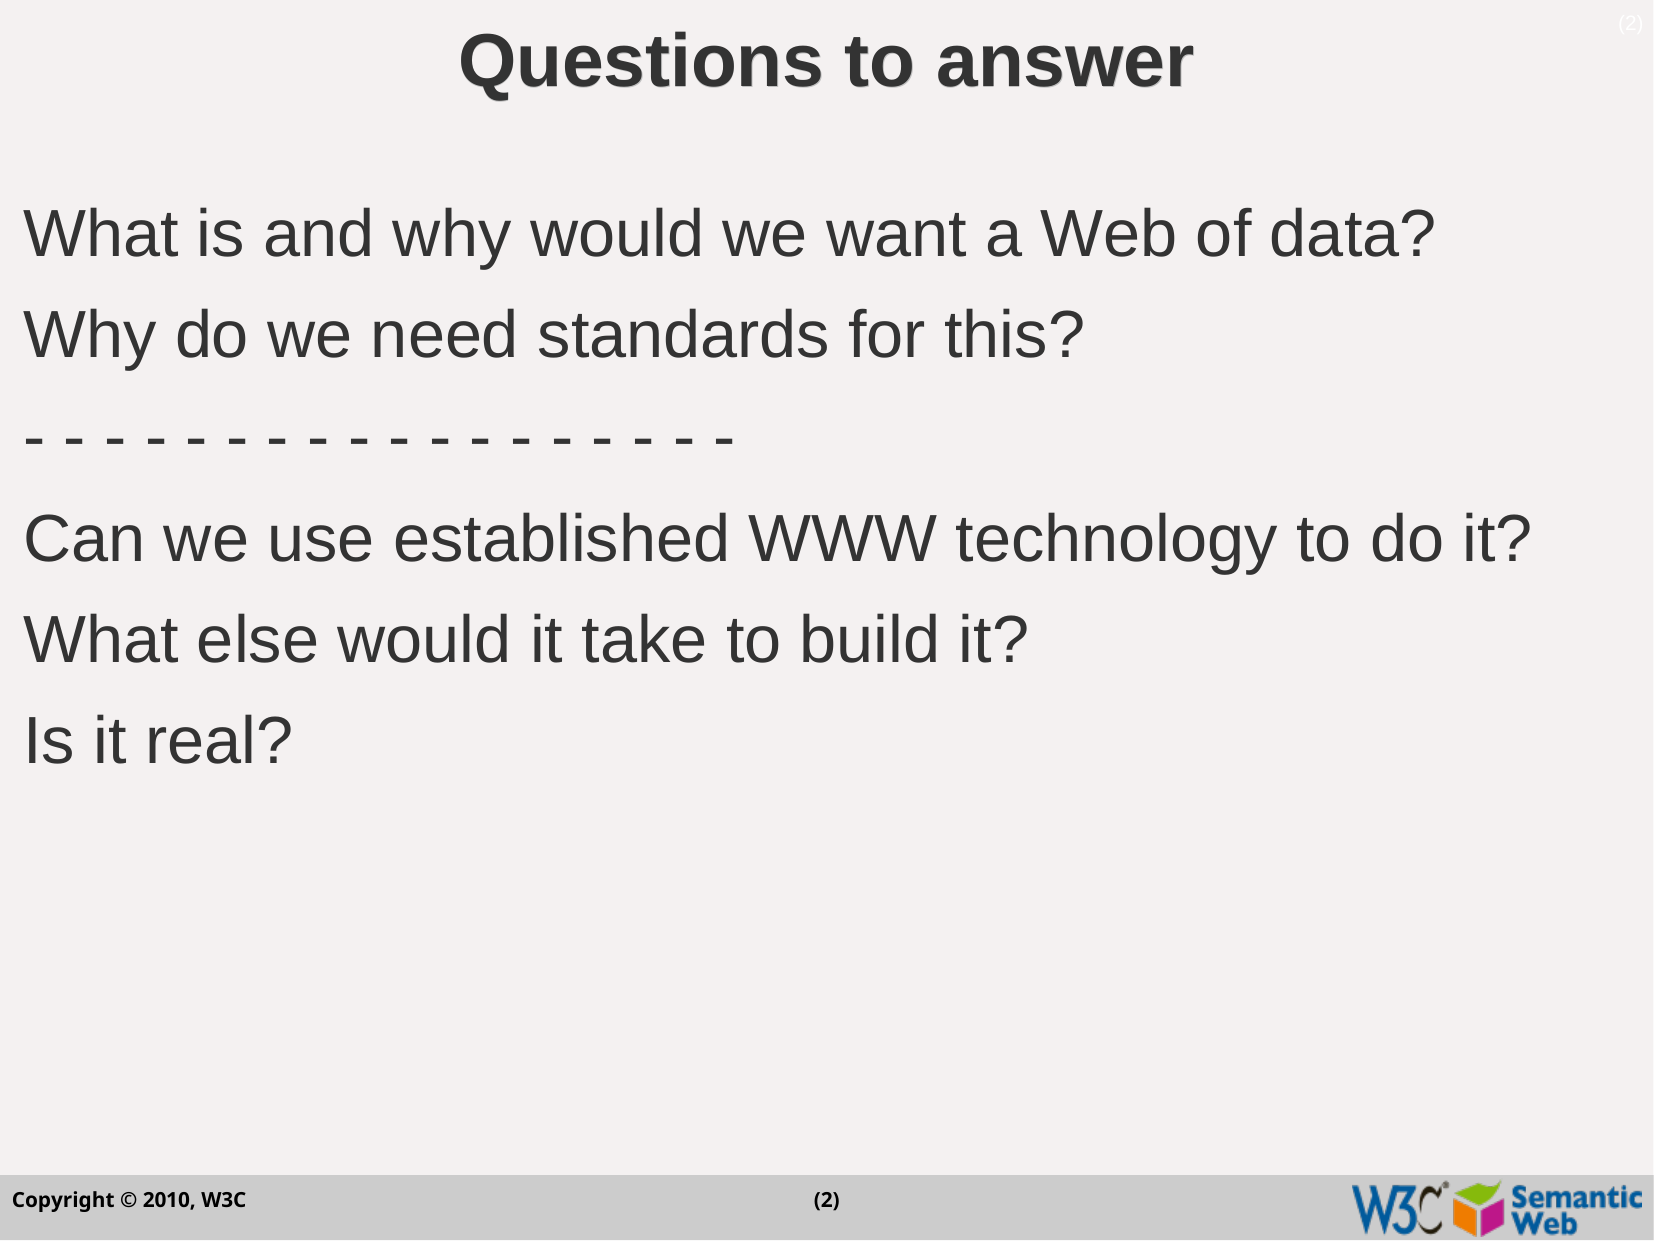

# Questions to answer
What is and why would we want a Web of data?
Why do we need standards for this?
- - - - - - - - - - - - - - - - - -
Can we use established WWW technology to do it?
What else would it take to build it?
Is it real?